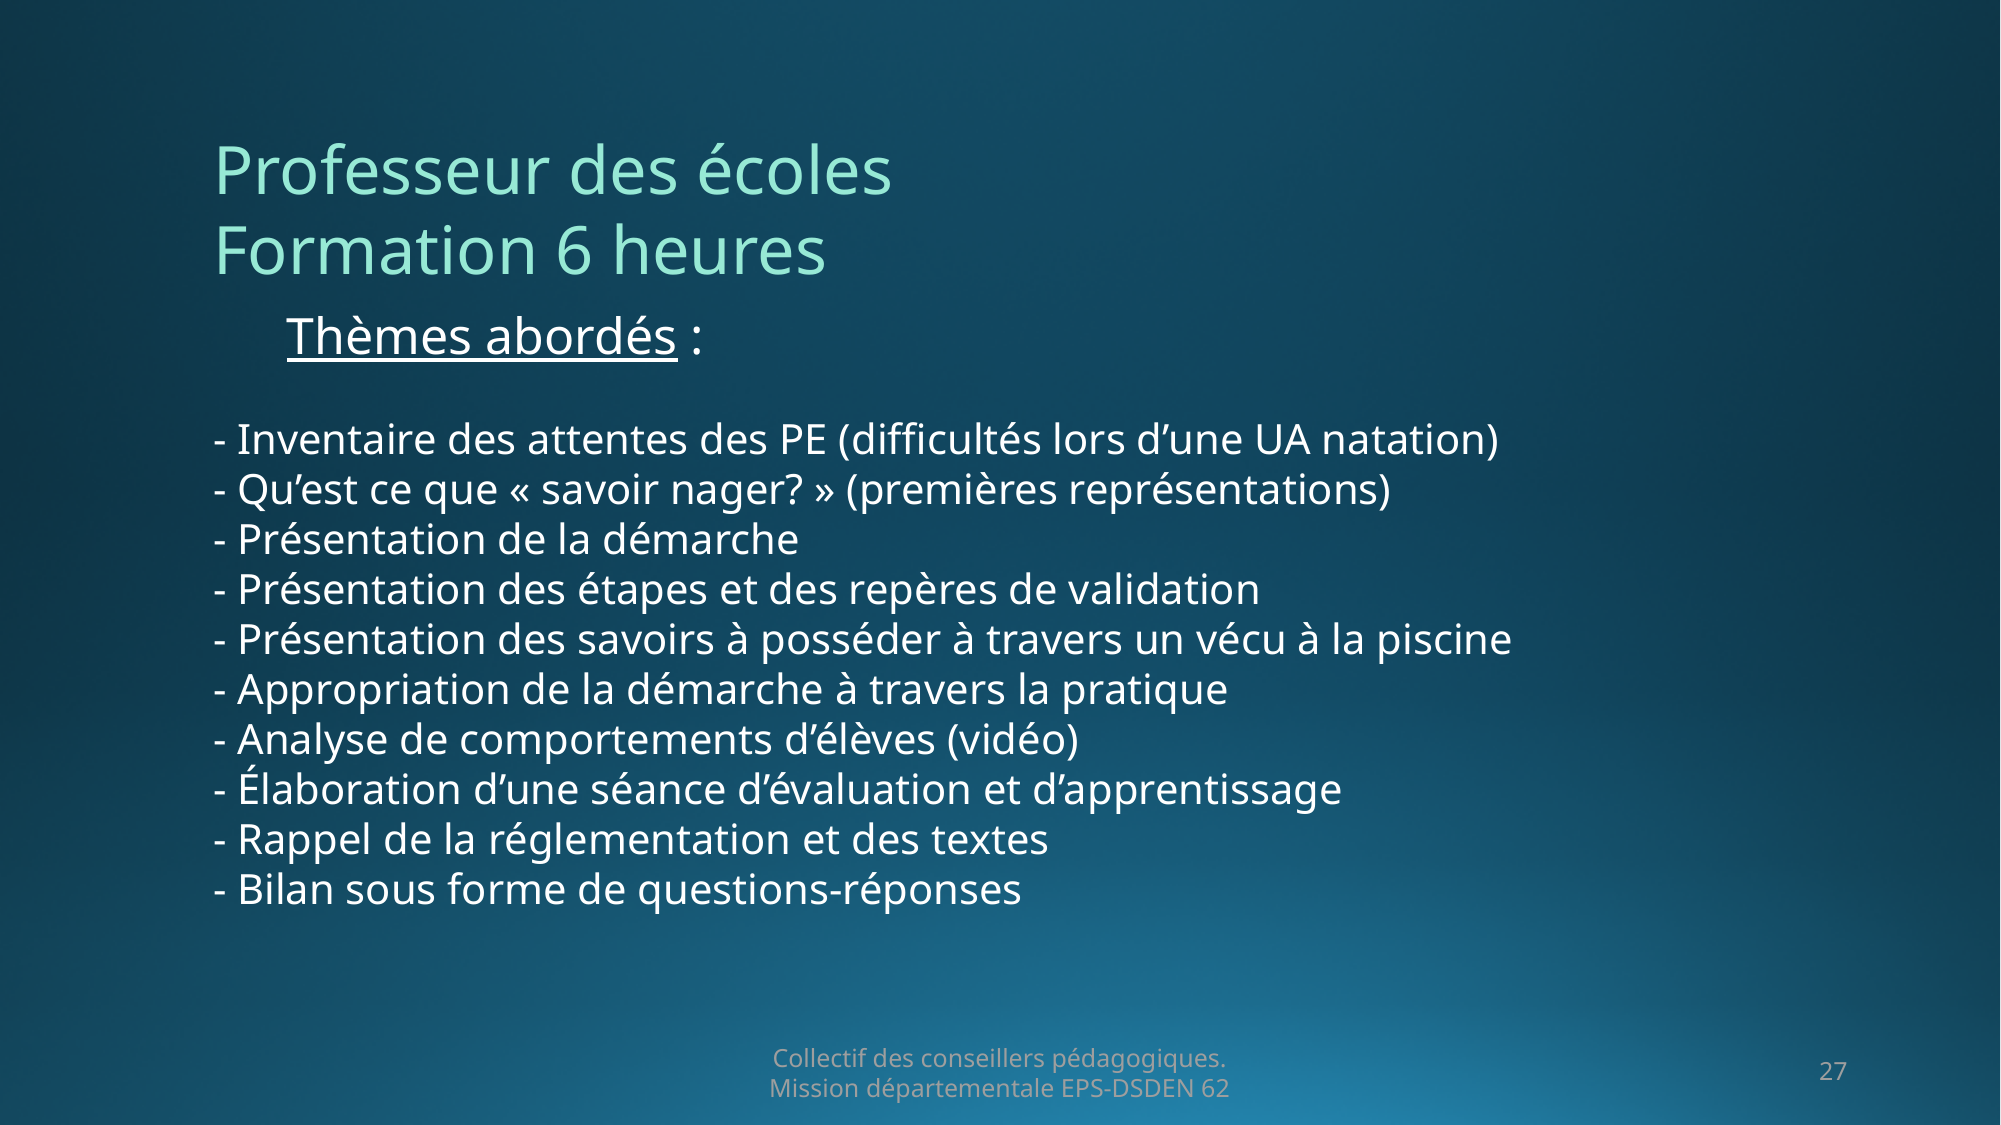

Professeur des écoles
Formation 6 heures
	Thèmes abordés :
- Inventaire des attentes des PE (difficultés lors d’une UA natation)
- Qu’est ce que « savoir nager? » (premières représentations)
- Présentation de la démarche
- Présentation des étapes et des repères de validation
- Présentation des savoirs à posséder à travers un vécu à la piscine
- Appropriation de la démarche à travers la pratique
- Analyse de comportements d’élèves (vidéo)
- Élaboration d’une séance d’évaluation et d’apprentissage
- Rappel de la réglementation et des textes
- Bilan sous forme de questions-réponses
Collectif des conseillers pédagogiques.
Mission départementale EPS-DSDEN 62